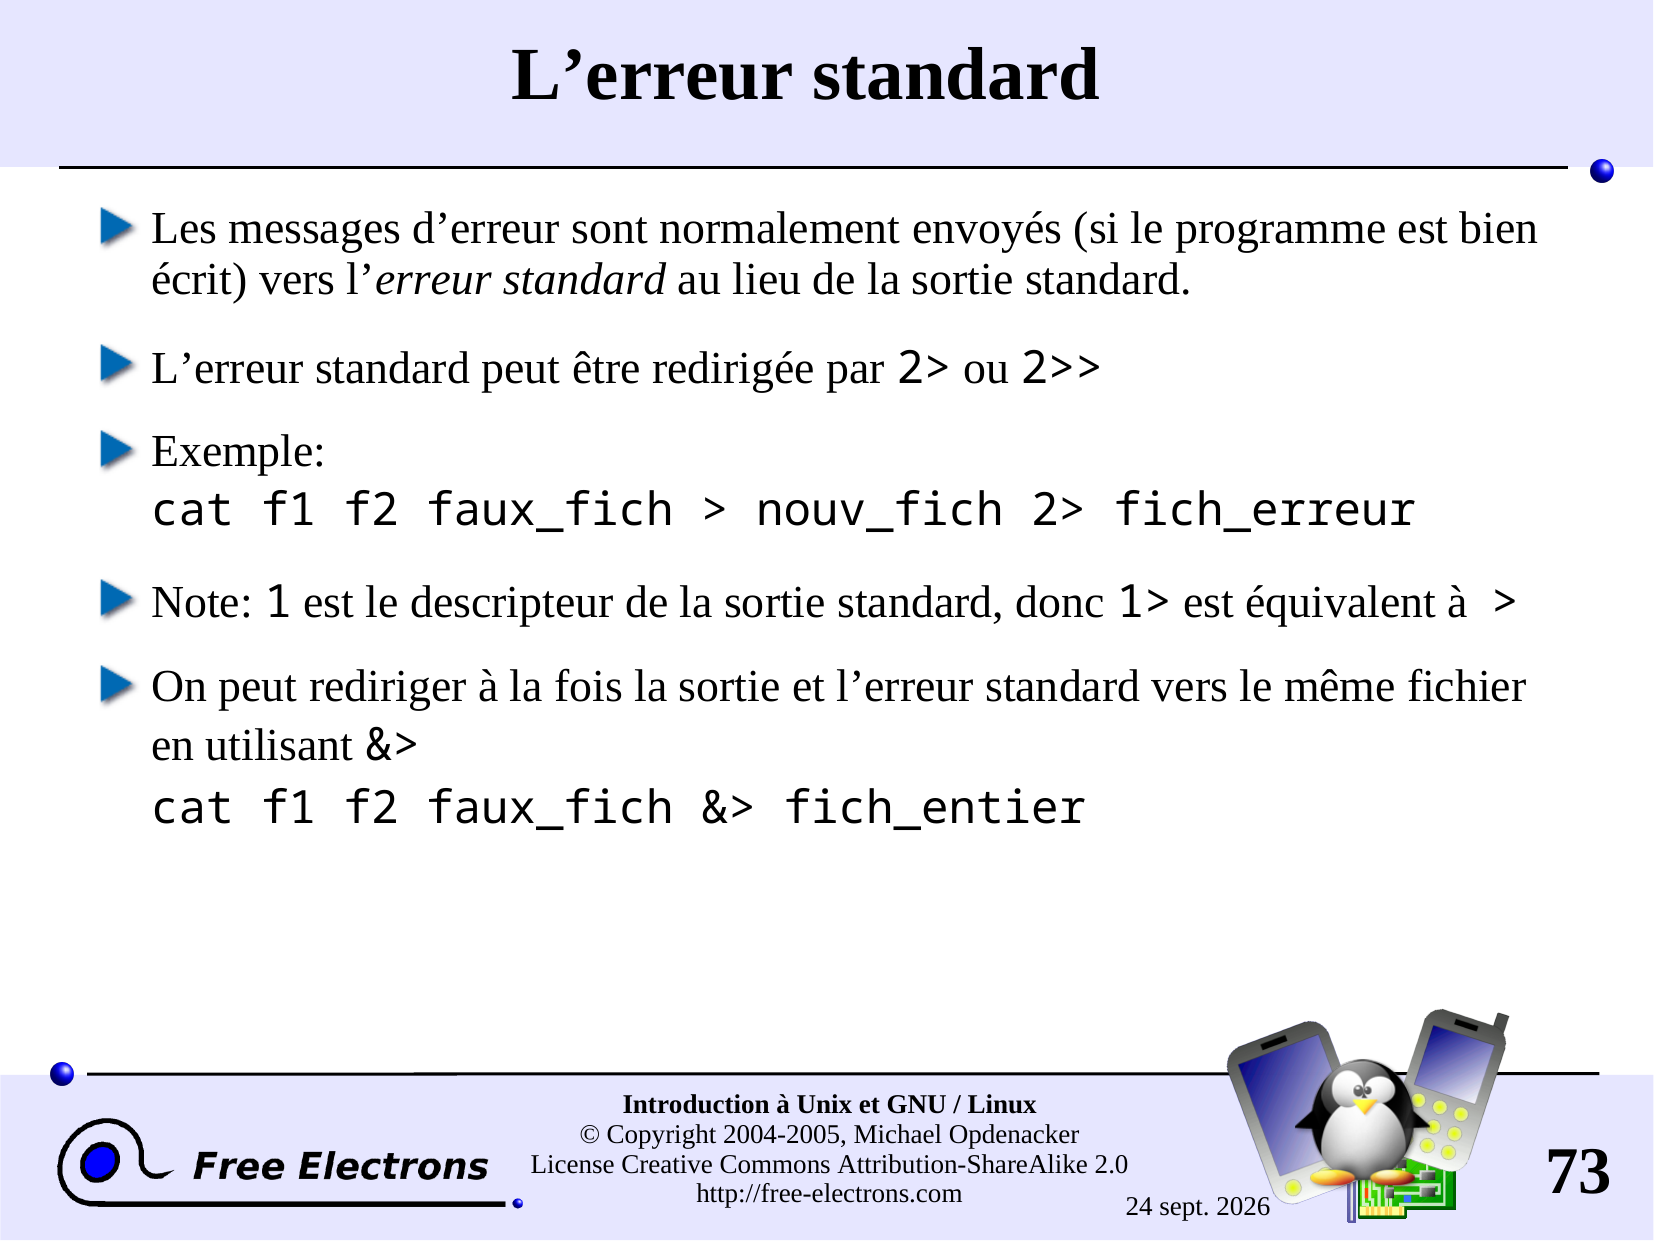

# L’erreur standard
Les messages d’erreur sont normalement envoyés (si le programme est bien écrit) vers l’erreur standard au lieu de la sortie standard.
L’erreur standard peut être redirigée par 2> ou 2>>
Exemple:
cat f1 f2 faux_fich > nouv_fich 2> fich_erreur
Note: 1 est le descripteur de la sortie standard, donc 1> est équivalent à >
On peut rediriger à la fois la sortie et l’erreur standard vers le même fichier en utilisant &>
cat f1 f2 faux_fich &> fich_entier